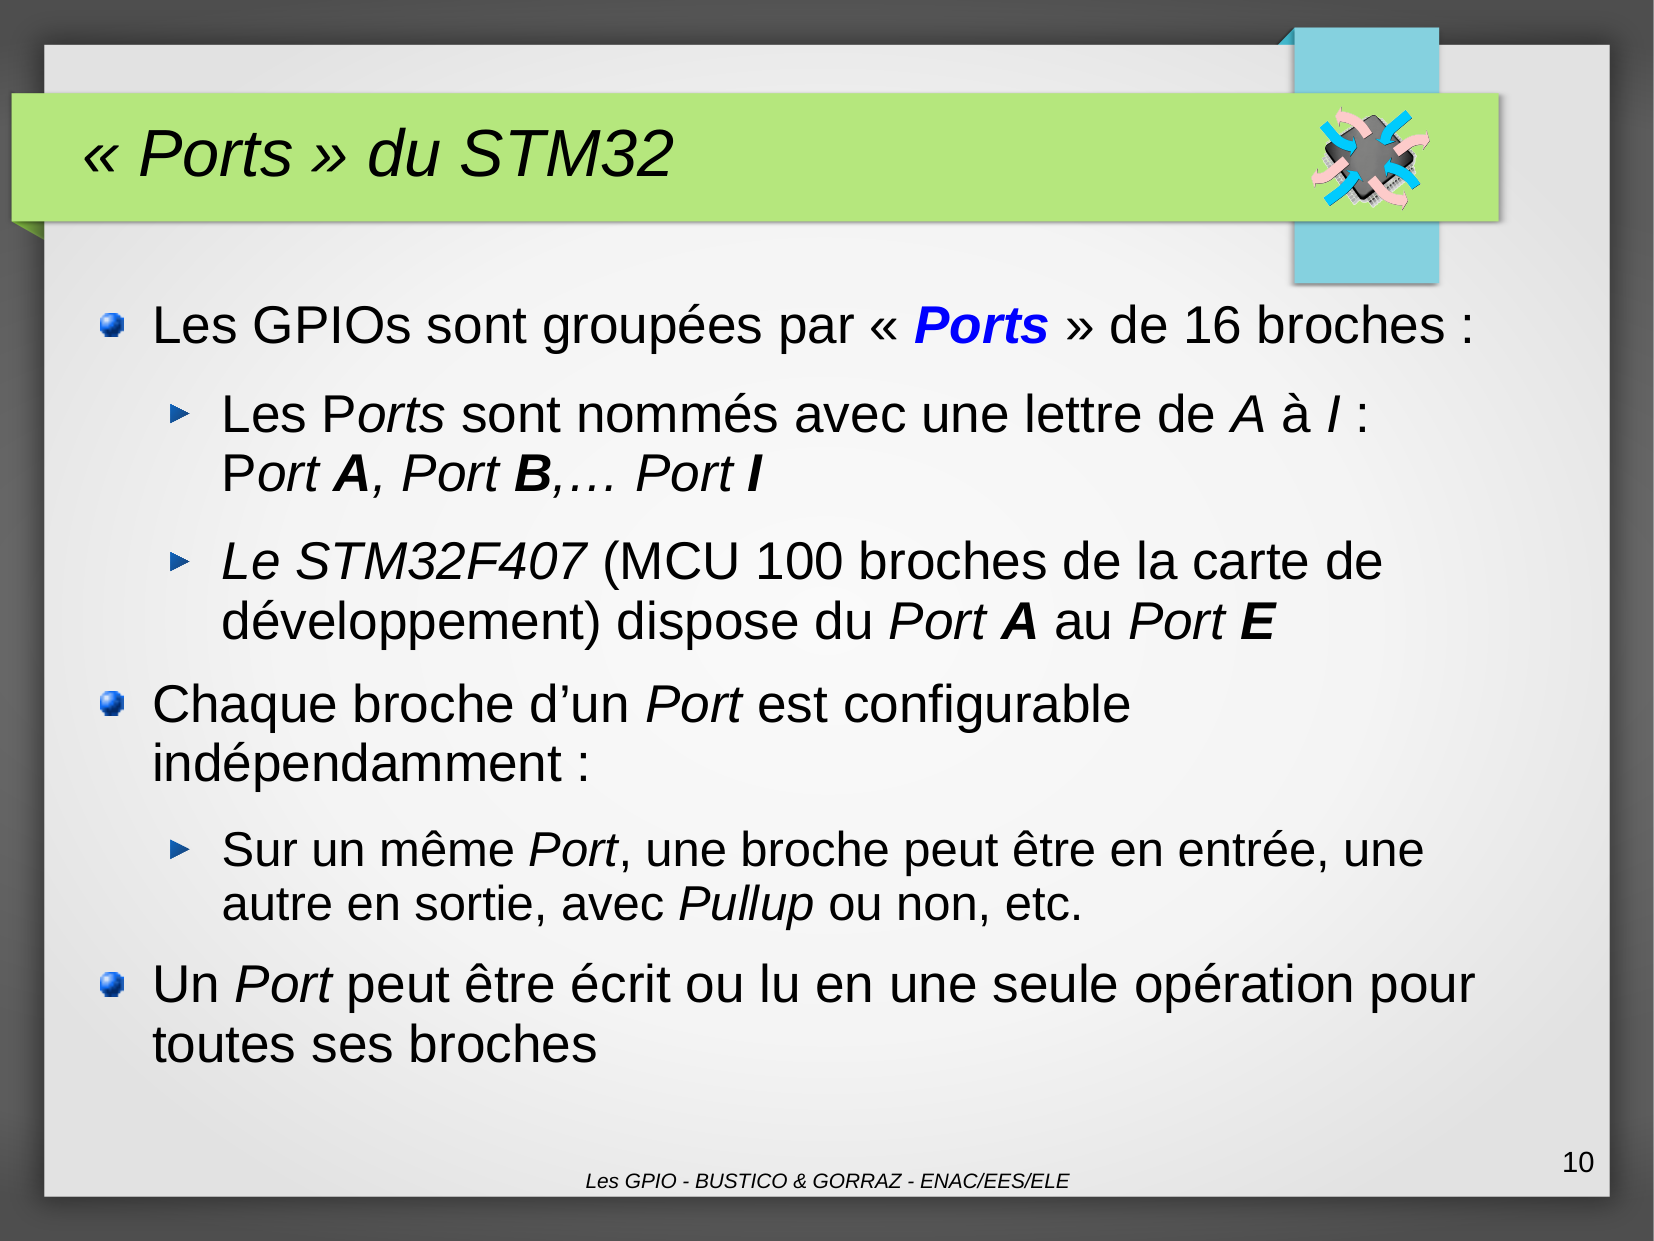

# « Ports » du STM32
Les GPIOs sont groupées par « Ports » de 16 broches :
Les Ports sont nommés avec une lettre de A à I :
Port A, Port B,… Port I
Le STM32F407 (MCU 100 broches de la carte de développement) dispose du Port A au Port E
Chaque broche d’un Port est configurable indépendamment :
Sur un même Port, une broche peut être en entrée, une autre en sortie, avec Pullup ou non, etc.
Un Port peut être écrit ou lu en une seule opération pour toutes ses broches
10
Les GPIO - BUSTICO & GORRAZ - ENAC/EES/ELE